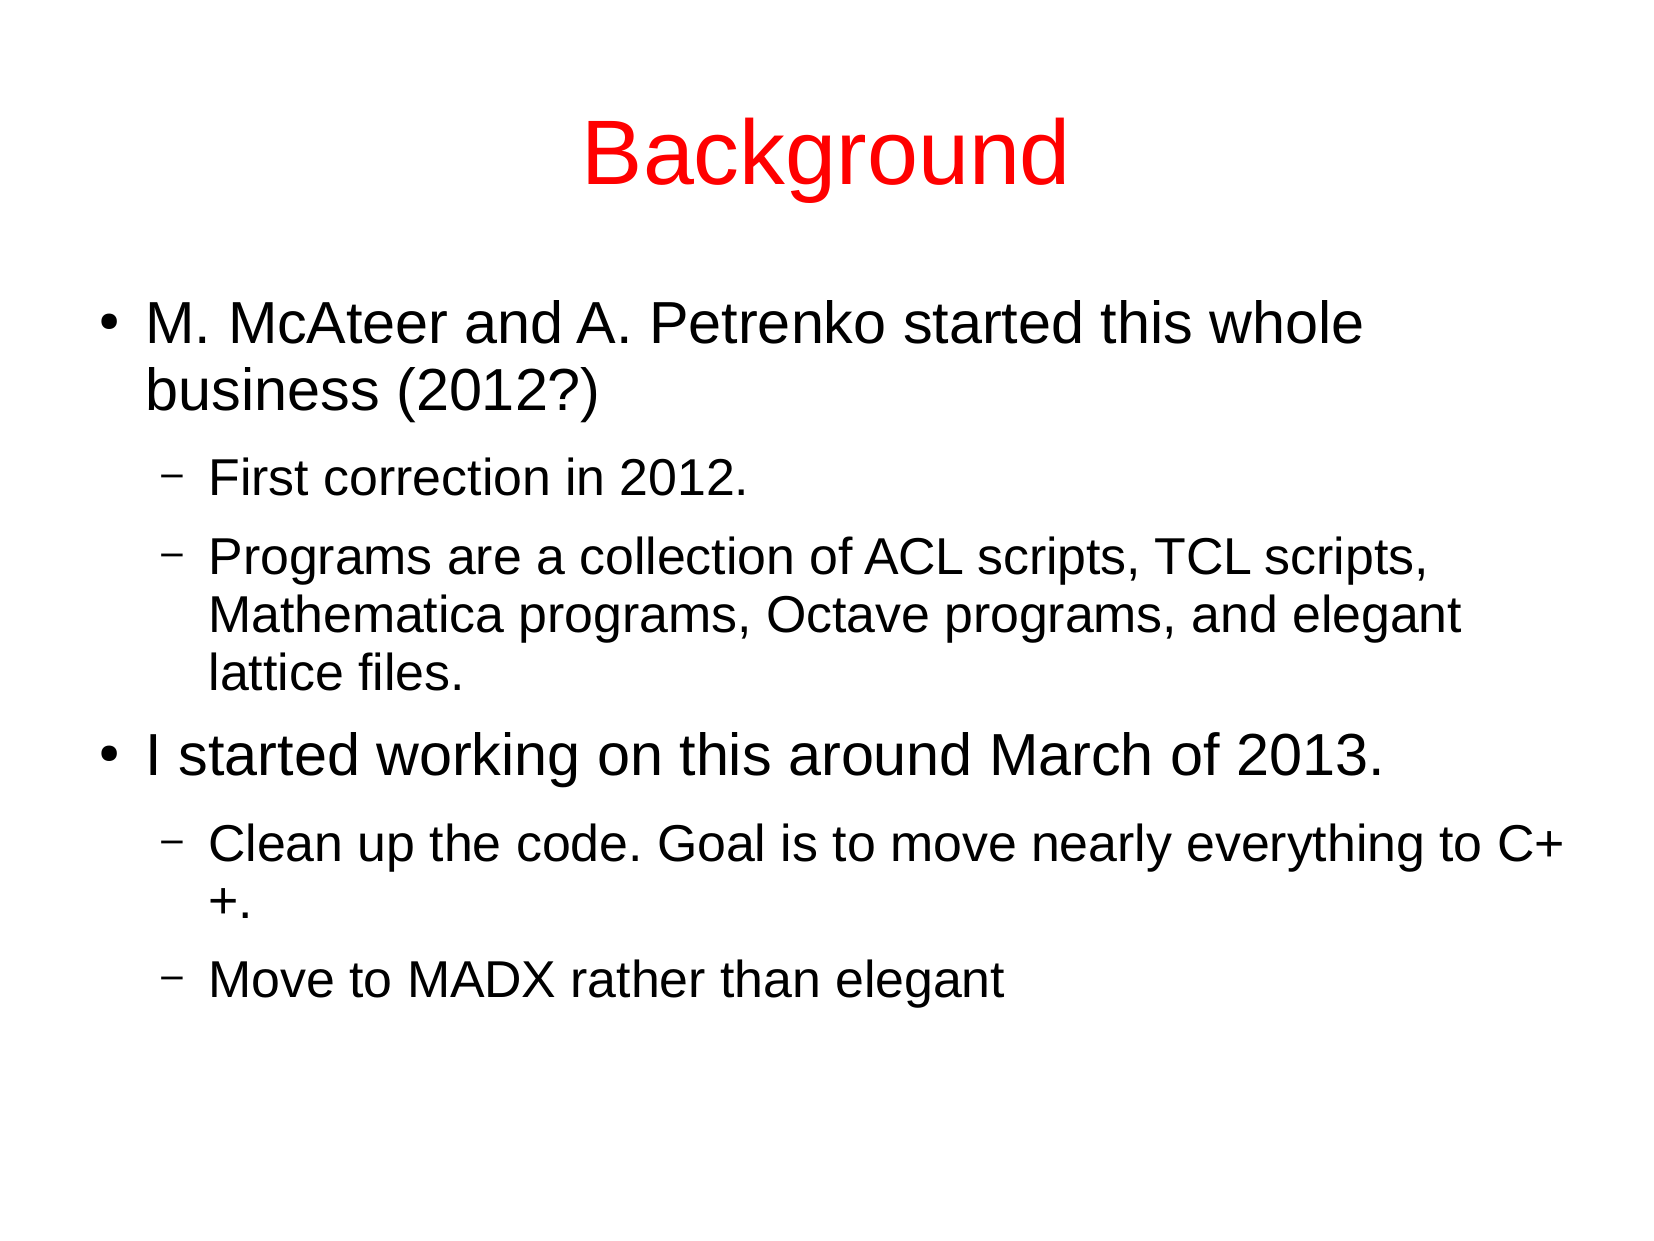

# Background
M. McAteer and A. Petrenko started this whole business (2012?)
First correction in 2012.
Programs are a collection of ACL scripts, TCL scripts, Mathematica programs, Octave programs, and elegant lattice files.
I started working on this around March of 2013.
Clean up the code. Goal is to move nearly everything to C++.
Move to MADX rather than elegant